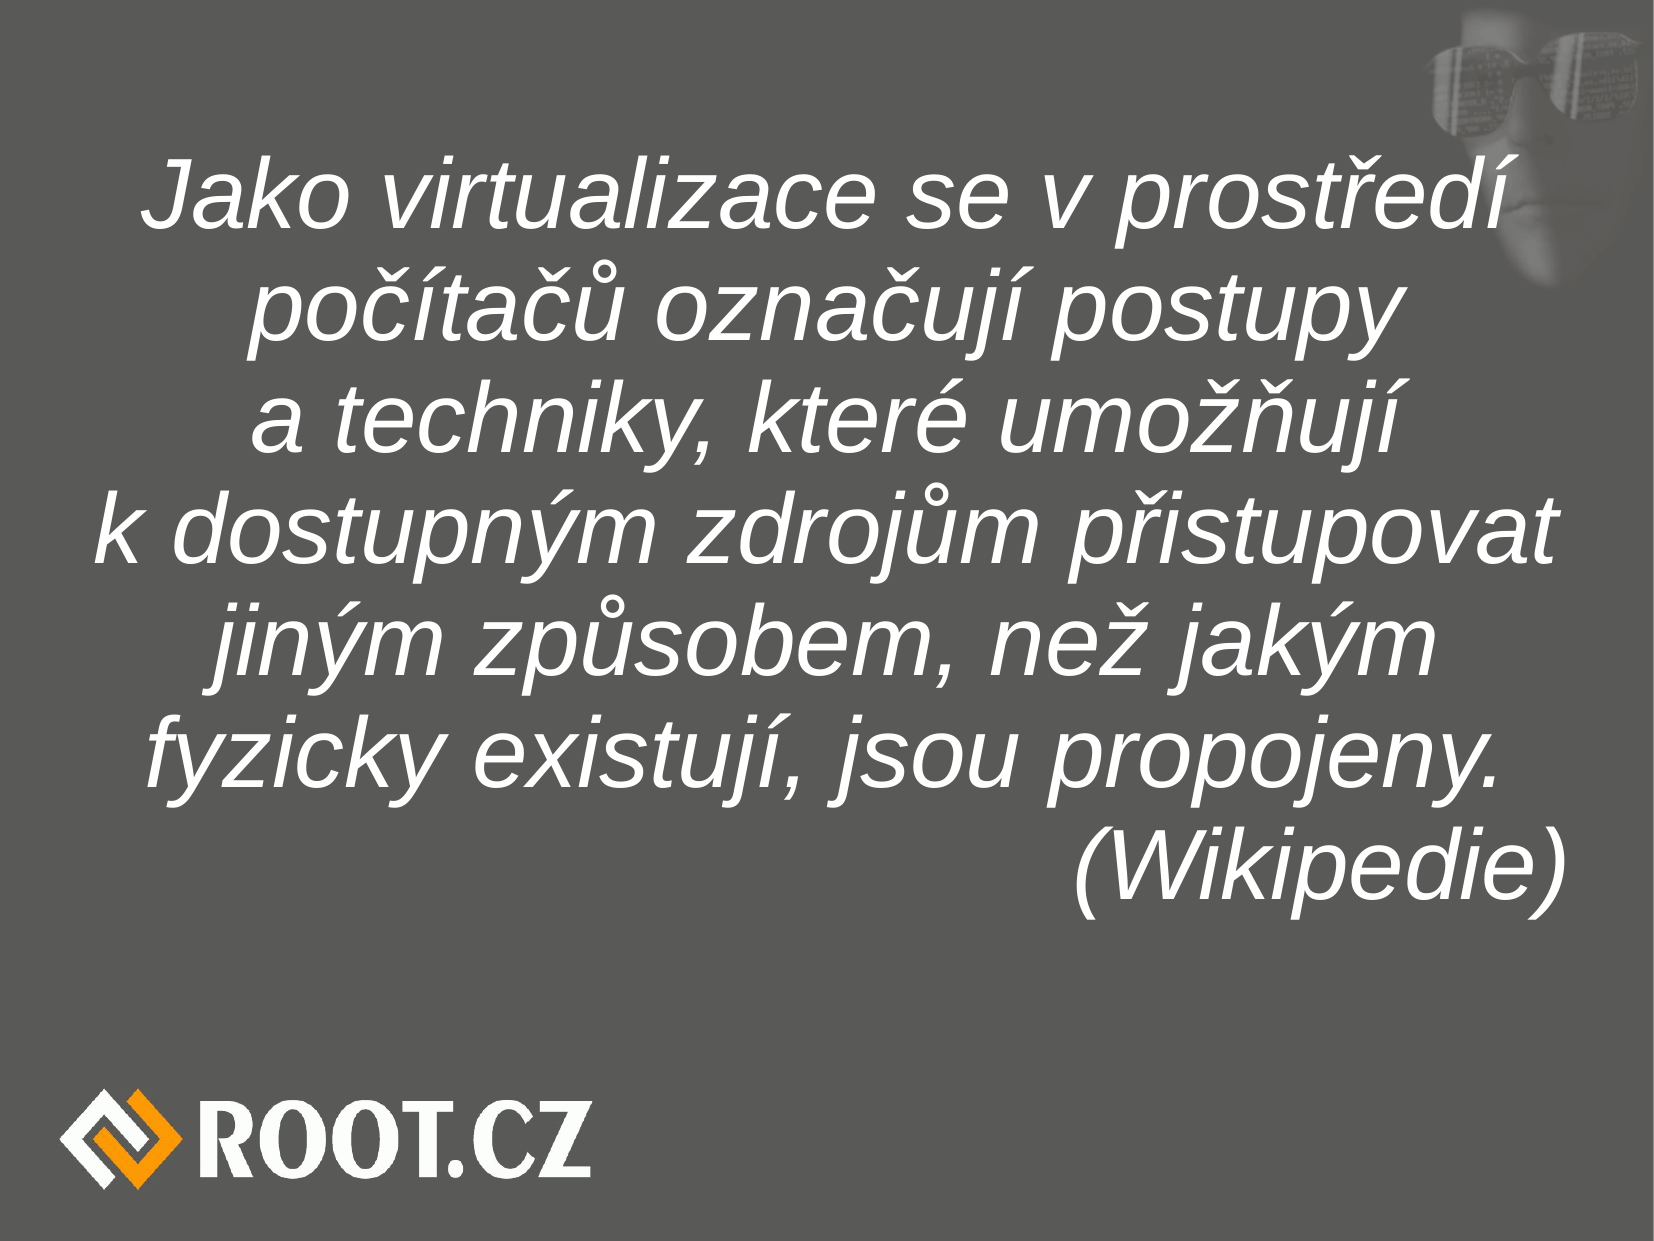

# Jako virtualizace se v prostředí počítačů označují postupy a techniky, které umožňují k dostupným zdrojům přistupovat jiným způsobem, než jakým fyzicky existují, jsou propojeny.
(Wikipedie)